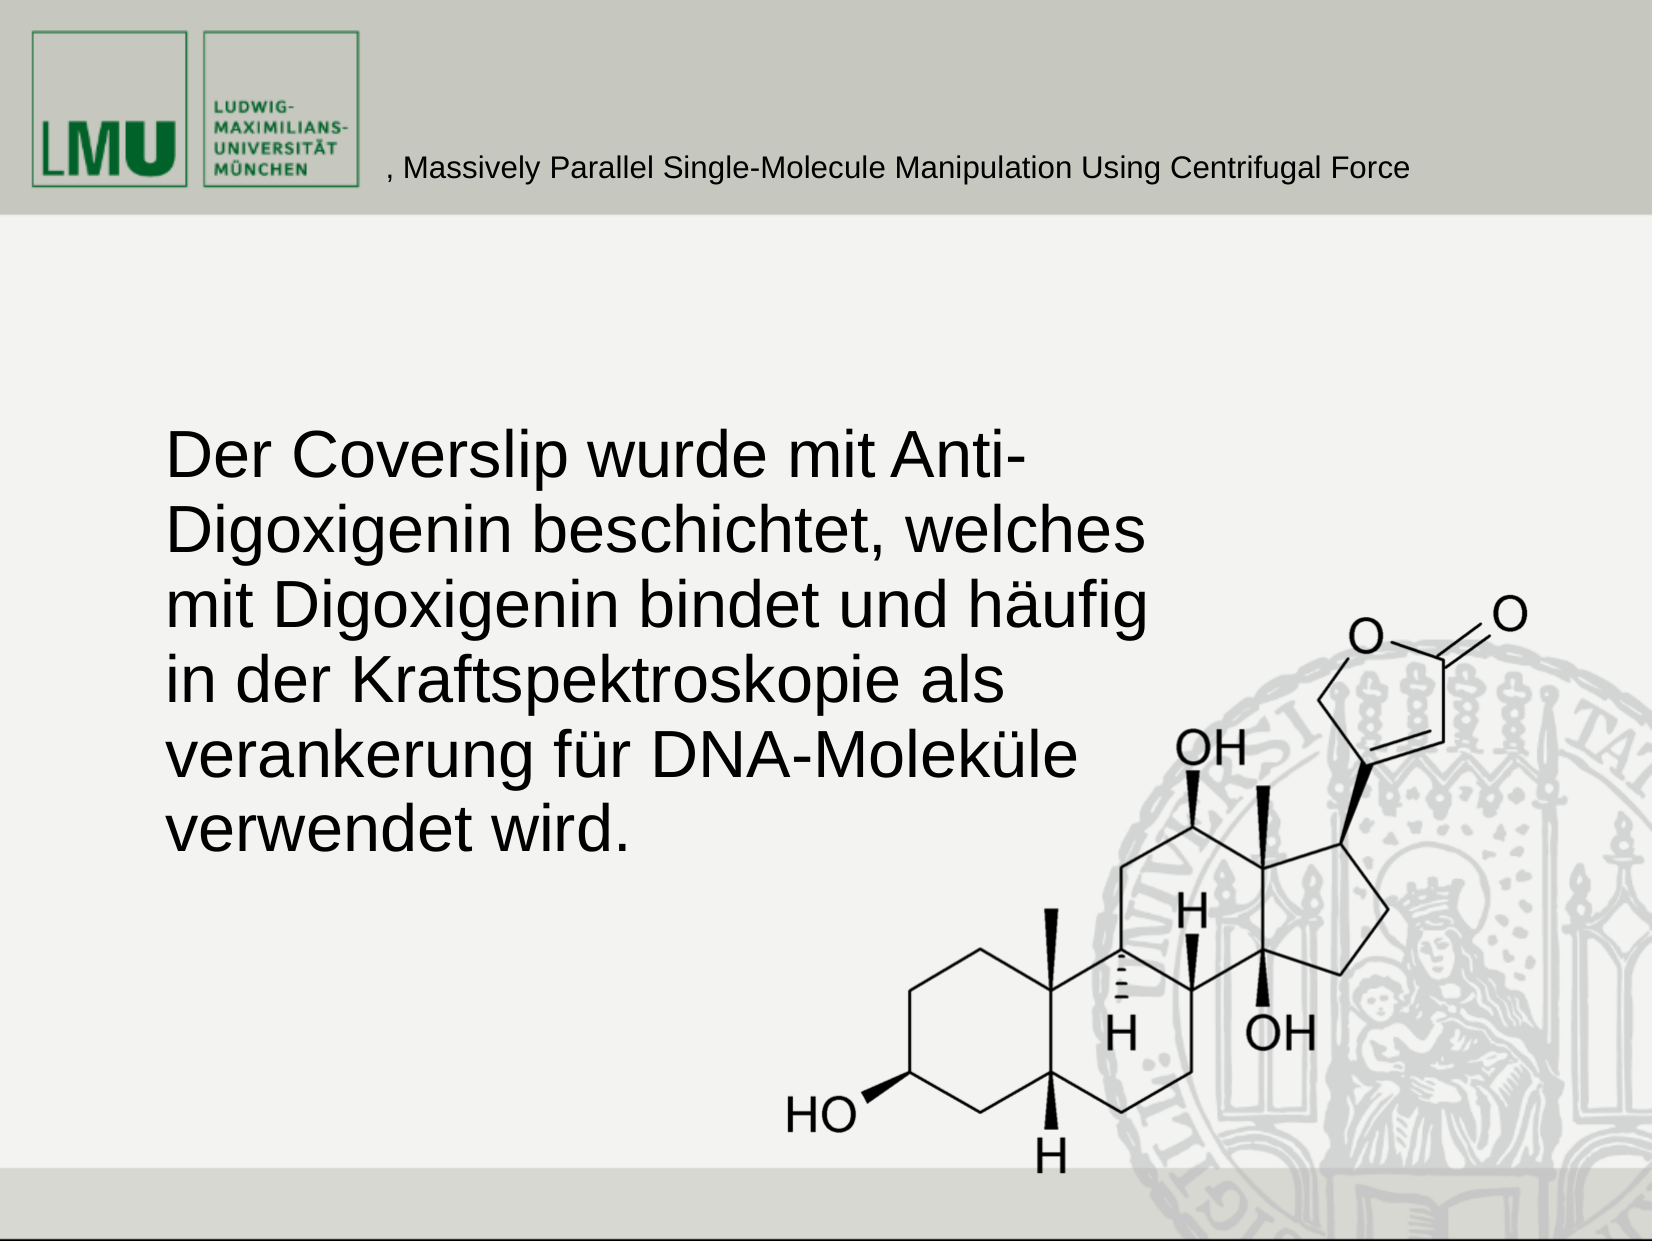

, Massively Parallel Single-Molecule Manipulation Using Centrifugal Force
Der Coverslip wurde mit Anti-Digoxigenin beschichtet, welches mit Digoxigenin bindet und häufig in der Kraftspektroskopie als verankerung für DNA-Moleküle verwendet wird.
#